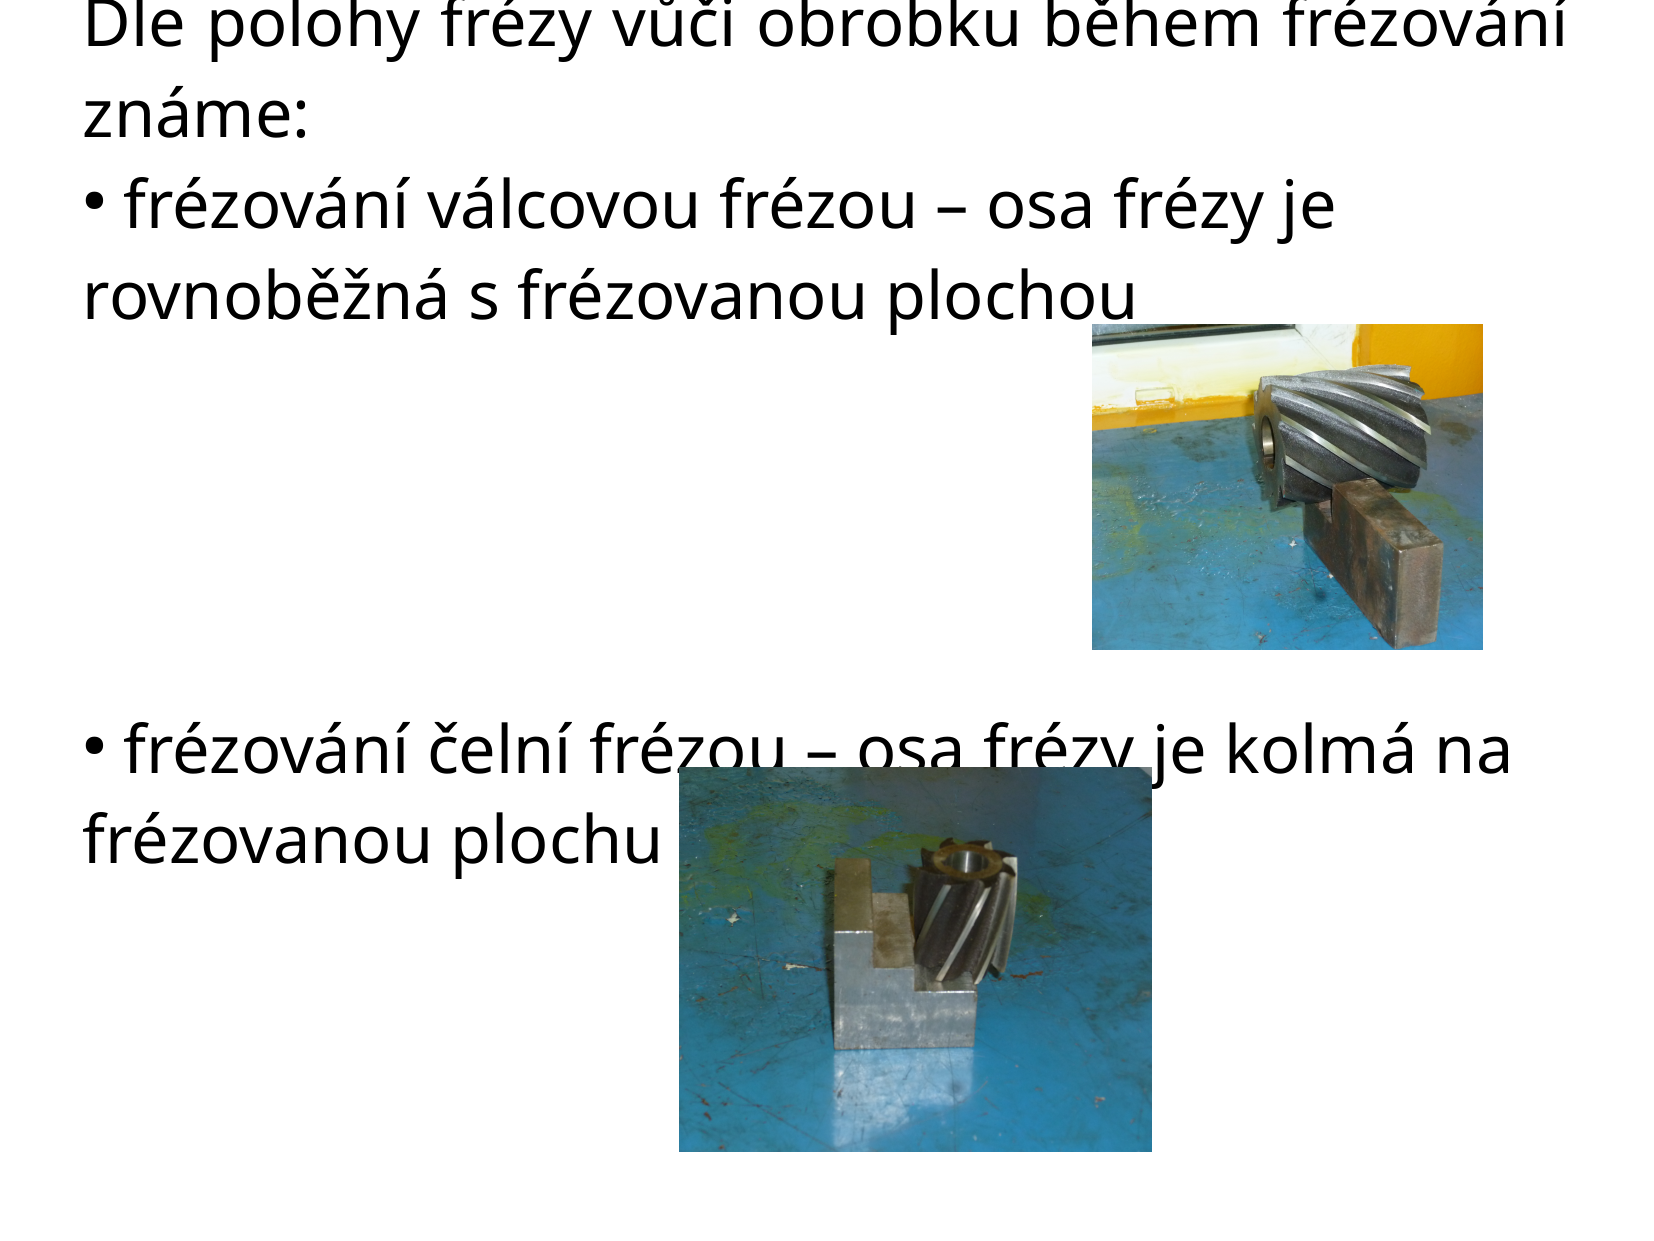

# Dle polohy frézy vůči obrobku během frézování známe:
 frézování válcovou frézou – osa frézy je rovnoběžná s frézovanou plochou
 frézování čelní frézou – osa frézy je kolmá na frézovanou plochu